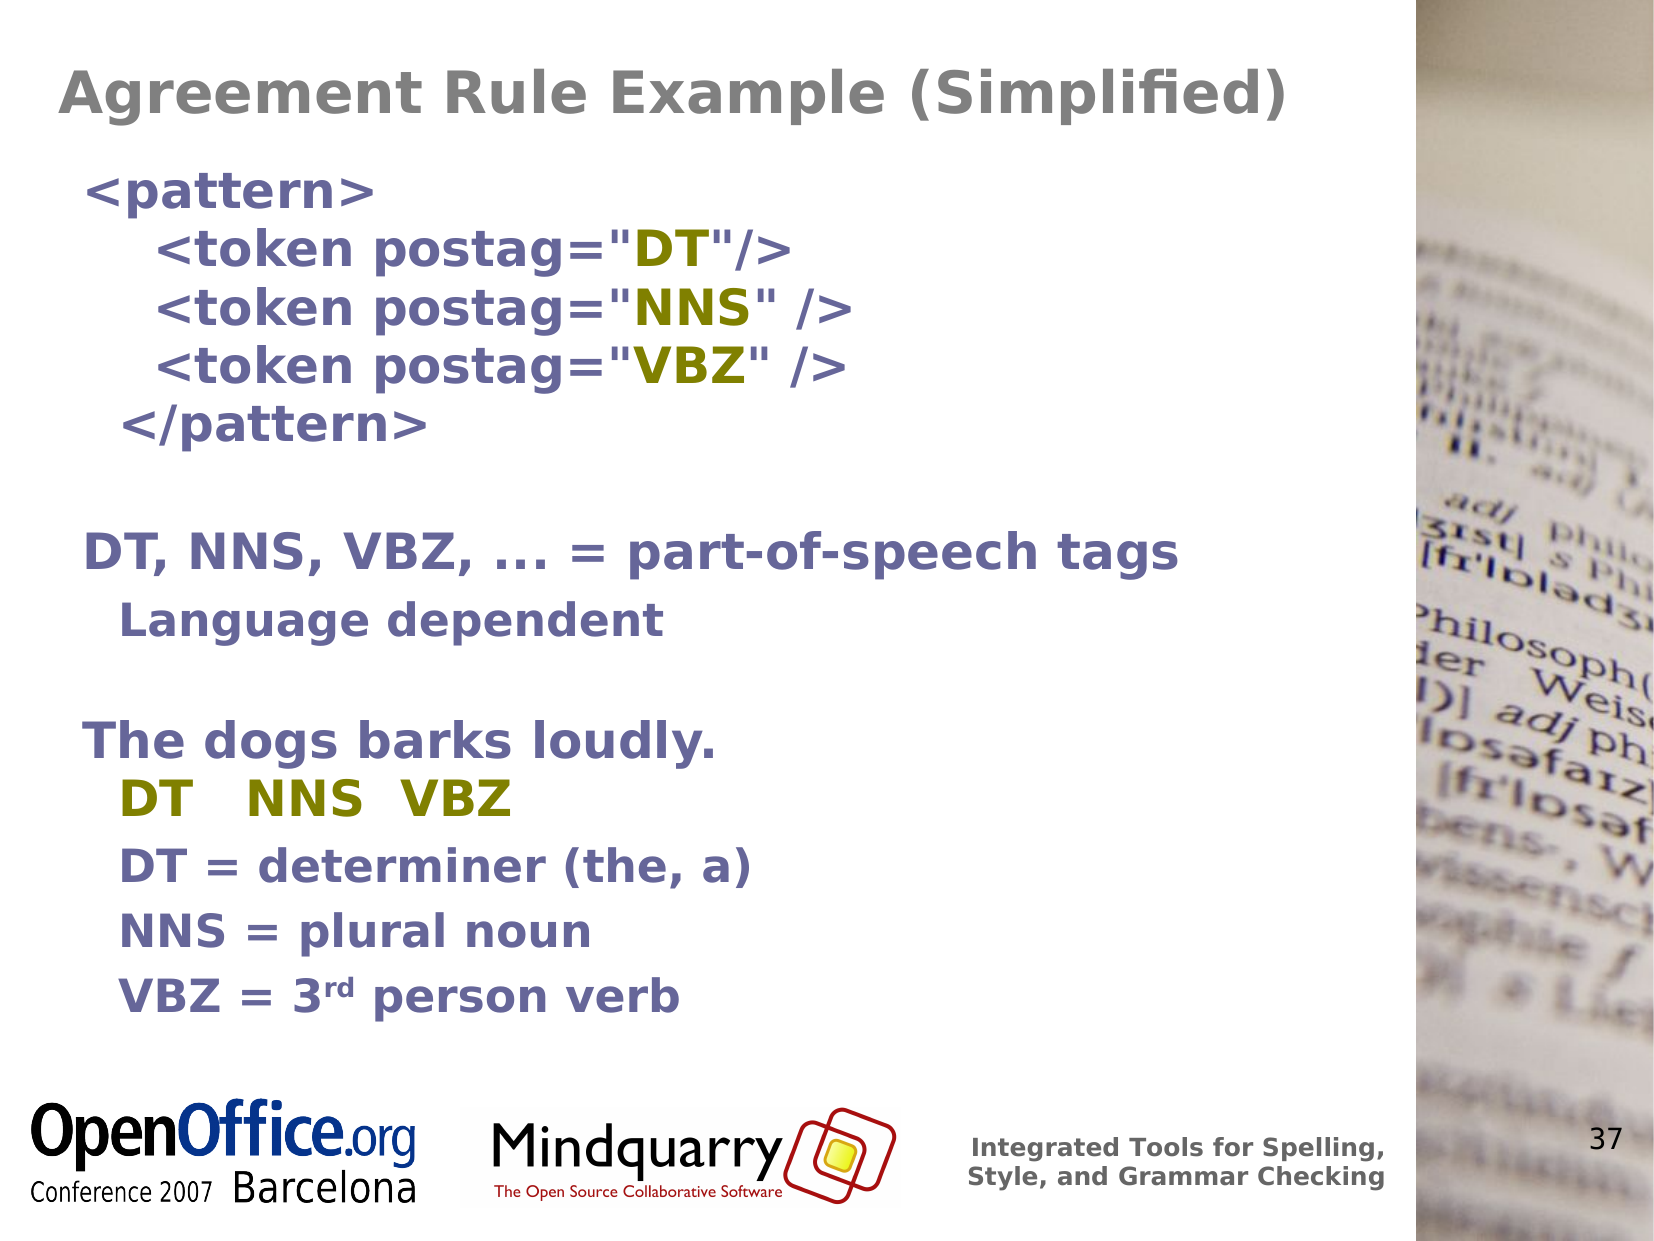

Agreement Rule Example (Simplified)
<pattern>
 <token postag="DT"/>
 <token postag="NNS" />
 <token postag="VBZ" />
</pattern>
DT, NNS, VBZ, ... = part-of-speech tags
Language dependent
The dogs barks loudly.
DT NNS VBZ
DT = determiner (the, a)
NNS = plural noun
VBZ = 3rd person verb
37
#